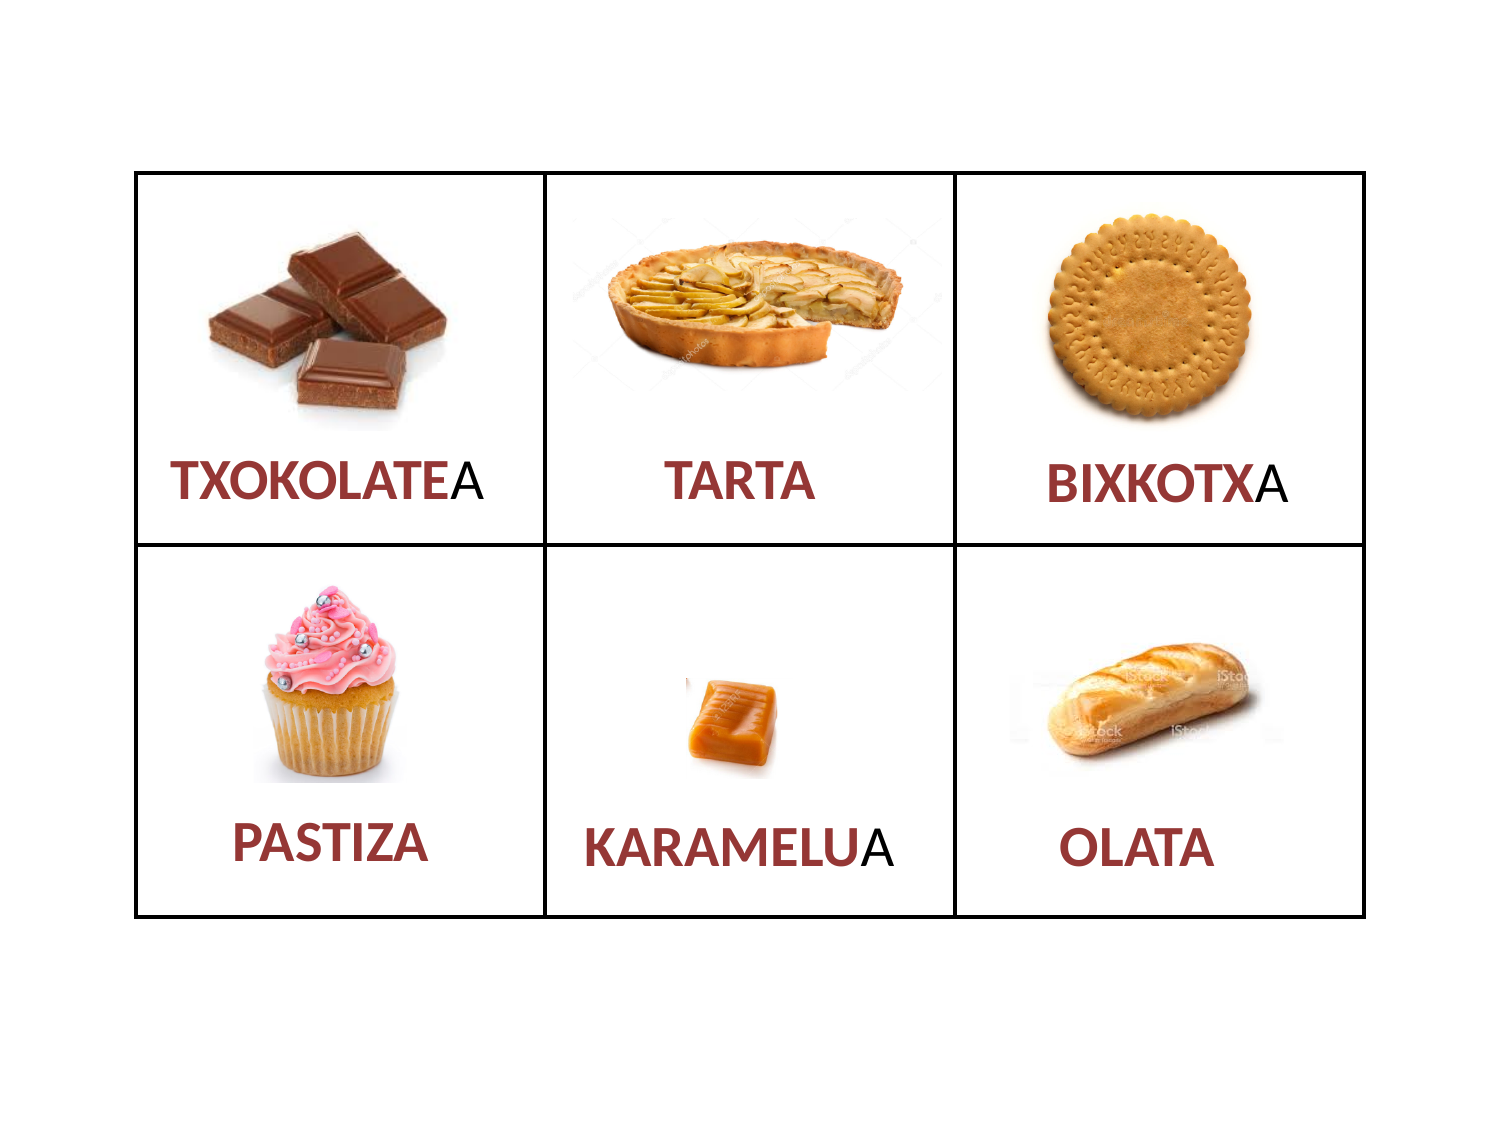

| | | |
| --- | --- | --- |
| | | |
TXOKOLATEA
TARTA
BIXKOTXA
PASTIZA
KARAMELUA
OLATA